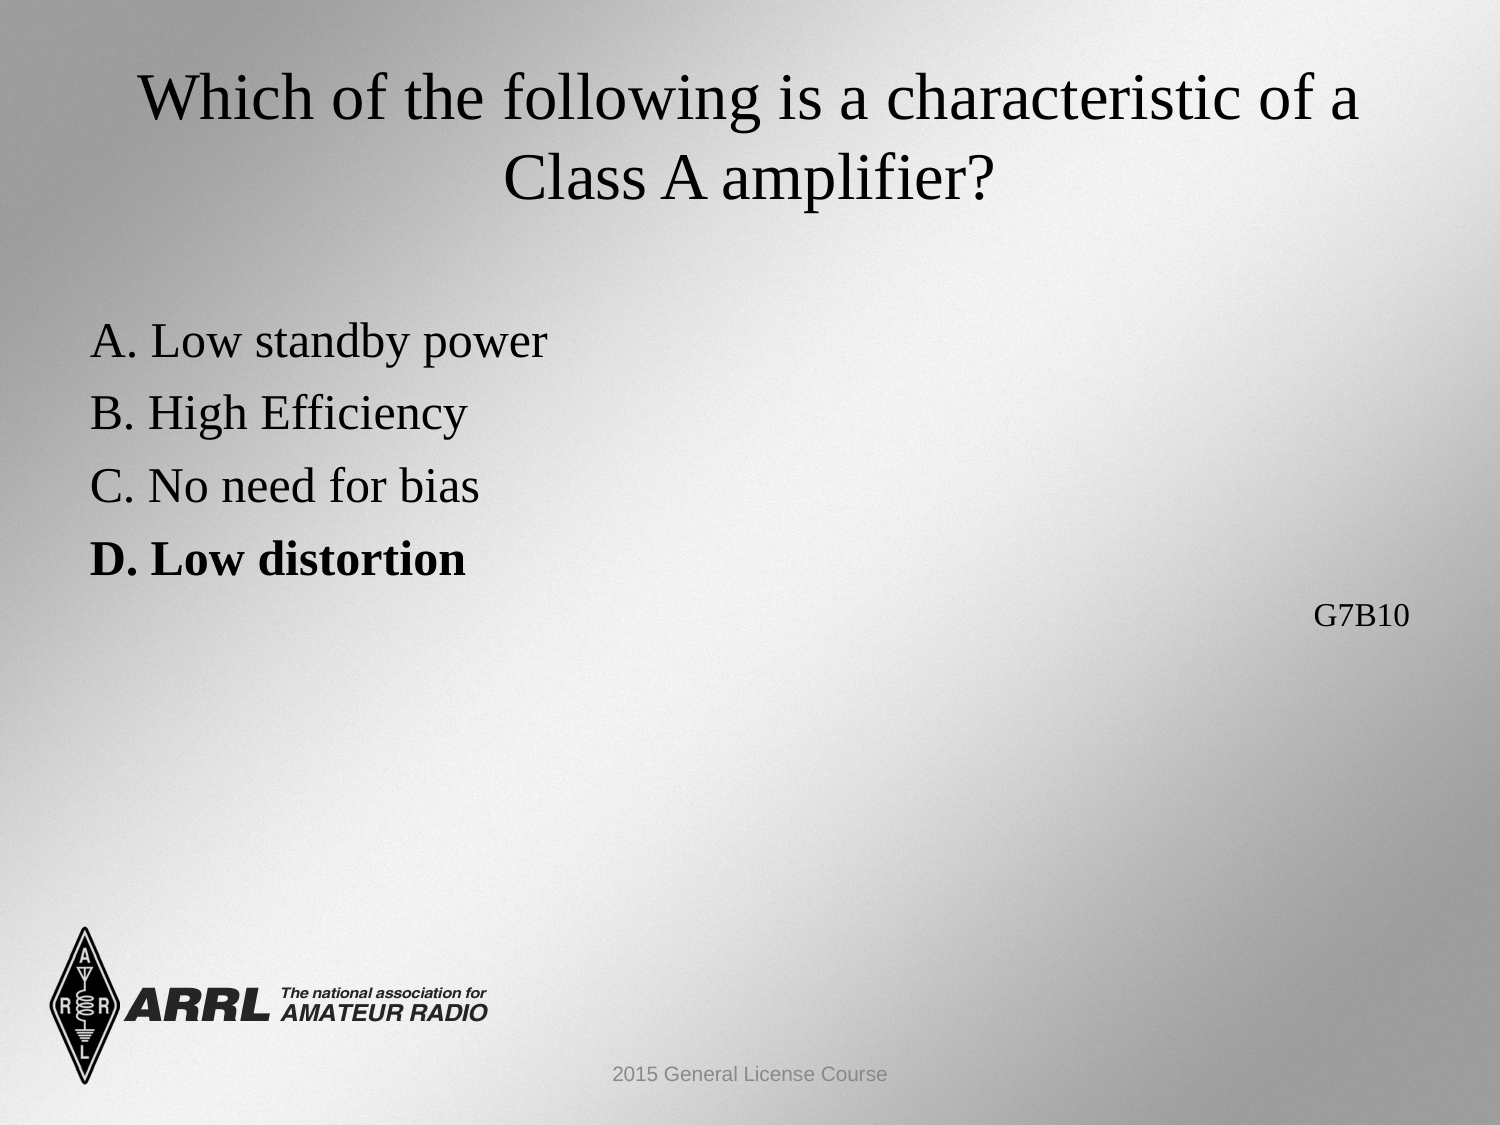

# Which of the following is a characteristic of a Class A amplifier?
A. Low standby power
B. High Efficiency
C. No need for bias
D. Low distortion
 G7B10
2015 General License Course